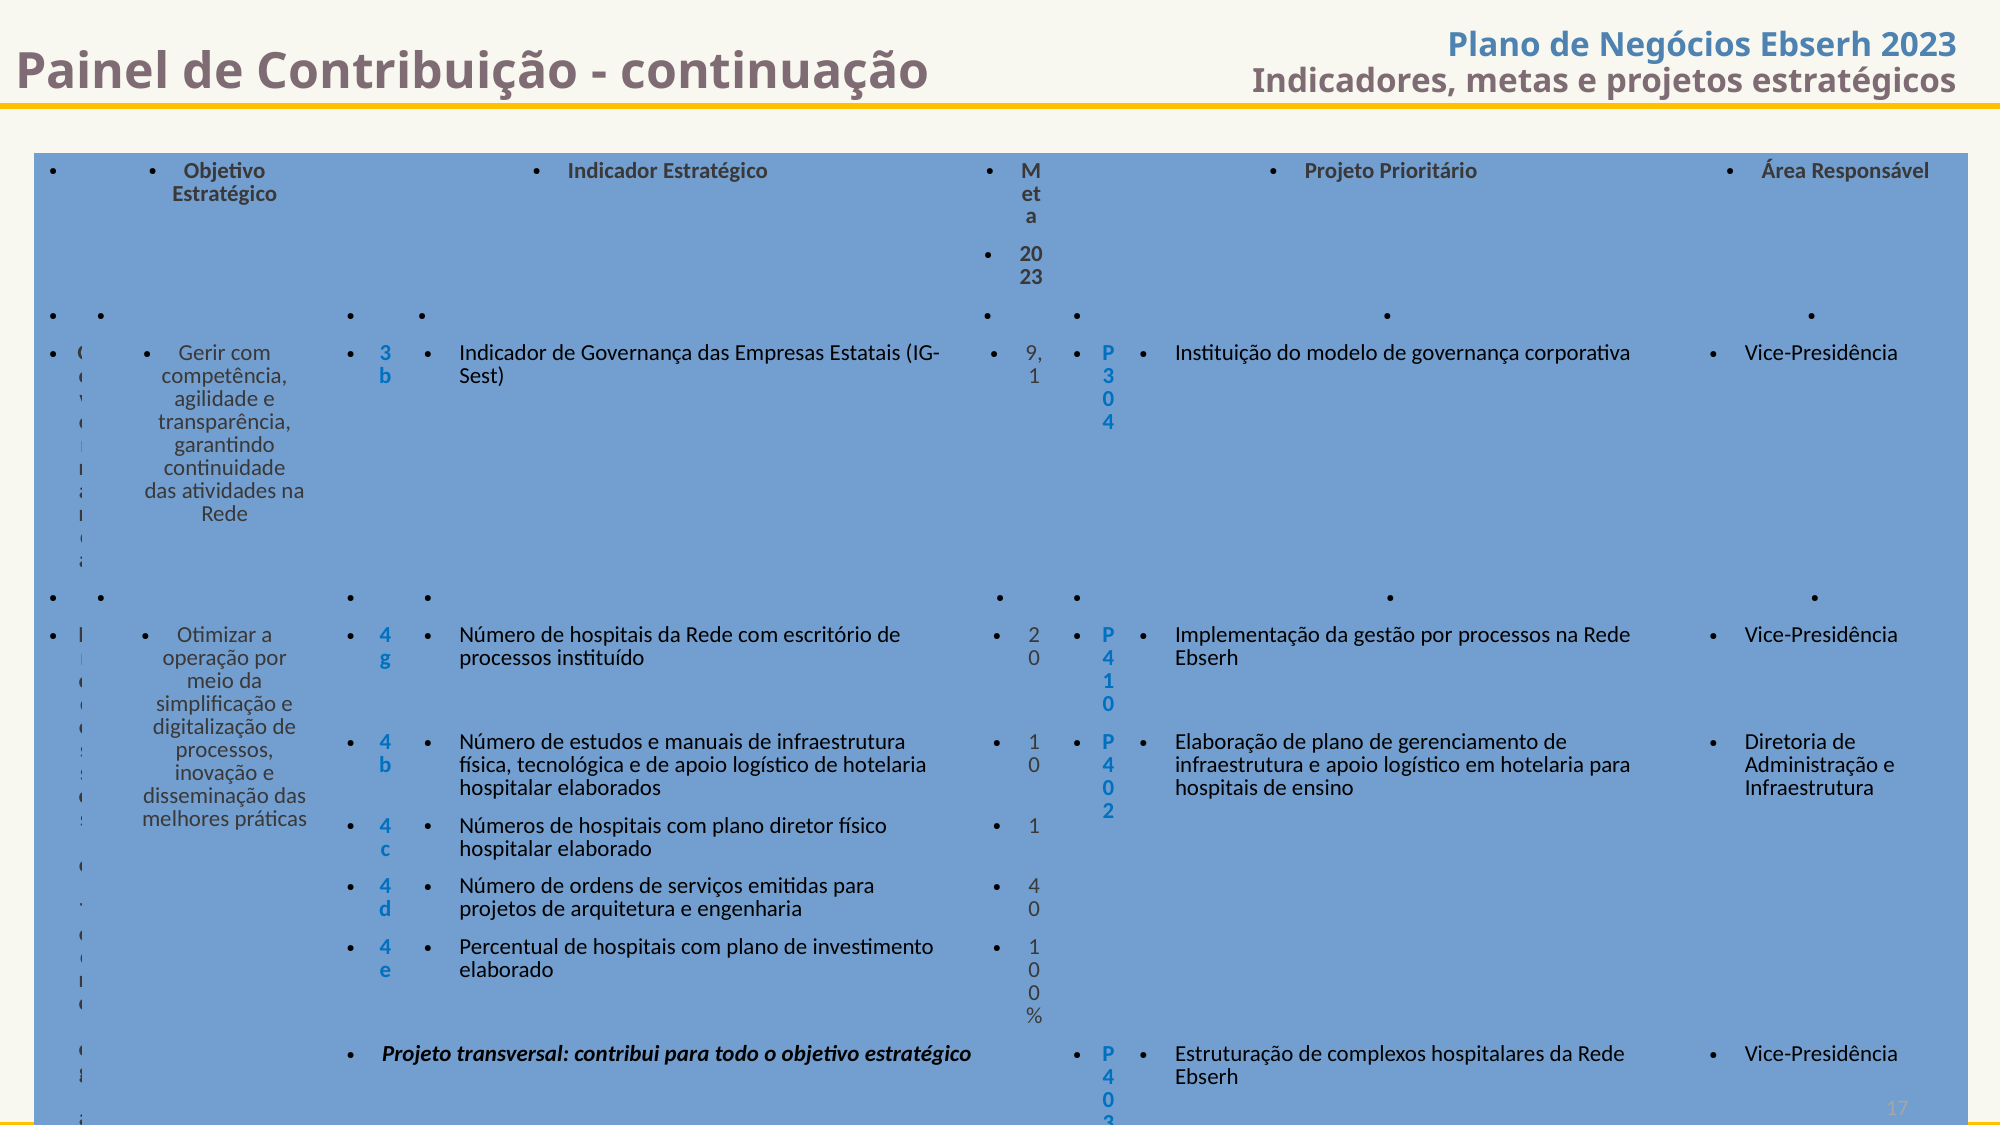

Painel de Contribuição - continuação
Plano de Negócios Ebserh 2023
Indicadores, metas e projetos estratégicos
| | Objetivo Estratégico | Indicador Estratégico | | Meta | Projeto Prioritário | | Área Responsável |
| --- | --- | --- | --- | --- | --- | --- | --- |
| | | | | 2023 | | | |
| | | | | | | | |
| Governança | Gerir com competência, agilidade e transparência, garantindo continuidade das atividades na Rede | 3b | Indicador de Governança das Empresas Estatais (IG-Sest) | 9,1 | P304 | Instituição do modelo de governança corporativa | Vice-Presidência |
| | | | | | | | |
| Processos e Tecnologia | Otimizar a operação por meio da simplificação e digitalização de processos, inovação e disseminação das melhores práticas | 4g | Número de hospitais da Rede com escritório de processos instituído | 20 | P410 | Implementação da gestão por processos na Rede Ebserh | Vice-Presidência |
| | | 4b | Número de estudos e manuais de infraestrutura física, tecnológica e de apoio logístico de hotelaria hospitalar elaborados | 10 | P402 | Elaboração de plano de gerenciamento de infraestrutura e apoio logístico em hotelaria para hospitais de ensino | Diretoria de Administração e Infraestrutura |
| | | 4c | Números de hospitais com plano diretor físico hospitalar elaborado | 1 | | | |
| | | 4d | Número de ordens de serviços emitidas para projetos de arquitetura e engenharia | 40 | | | |
| | | 4e | Percentual de hospitais com plano de investimento elaborado | 100% | | | |
| | | Projeto transversal: contribui para todo o objetivo estratégico | | | P403 | Estruturação de complexos hospitalares da Rede Ebserh | Vice-Presidência |
| | | 4i | Quantidade de hospitais com diagnóstico arquivístico realizado | 5 | P411 | Diagnóstico do acervo de prontuários físicos dos hospitais da Rede Ebserh | Diretoria de Ensino, Pesquisa e Atenção à Saúde |
| | | | | | | | |
| Pessoas | Valorizar, capacitar e reter os talentos | 5e | Número de HUFs com plano de melhoria da percepção do clima organizacional | 5 | P505 | Melhoria da percepção do clima organizacional | Diretoria de Gestão de Pessoas |
| | | | | | | | |